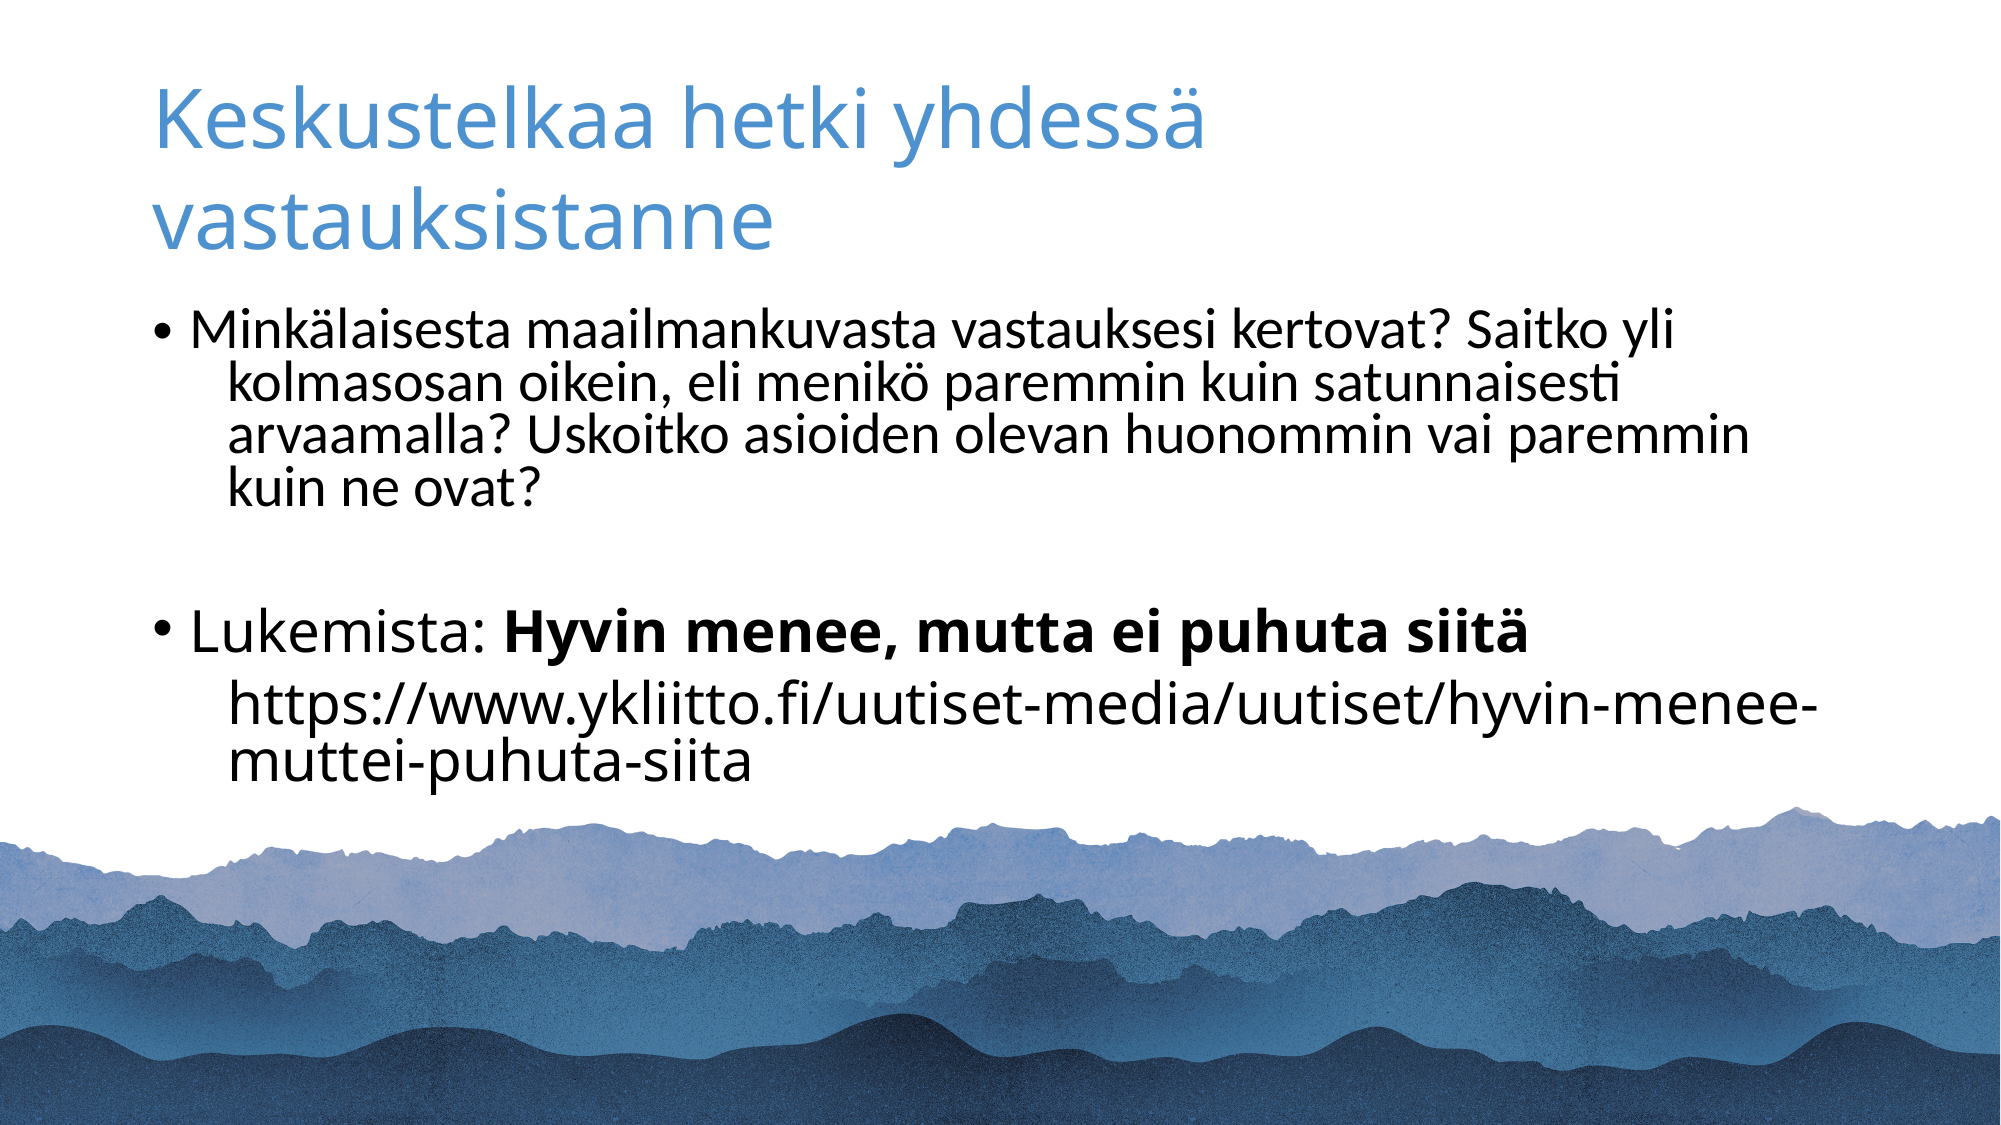

# Keskustelkaa hetki yhdessä vastauksistanne
Minkälaisesta maailmankuvasta vastauksesi kertovat? Saitko yli kolmasosan oikein, eli menikö paremmin kuin satunnaisesti arvaamalla? Uskoitko asioiden olevan huonommin vai paremmin kuin ne ovat?
Lukemista: Hyvin menee, mutta ei puhuta siitä
https://www.ykliitto.fi/uutiset-media/uutiset/hyvin-menee-muttei-puhuta-siita